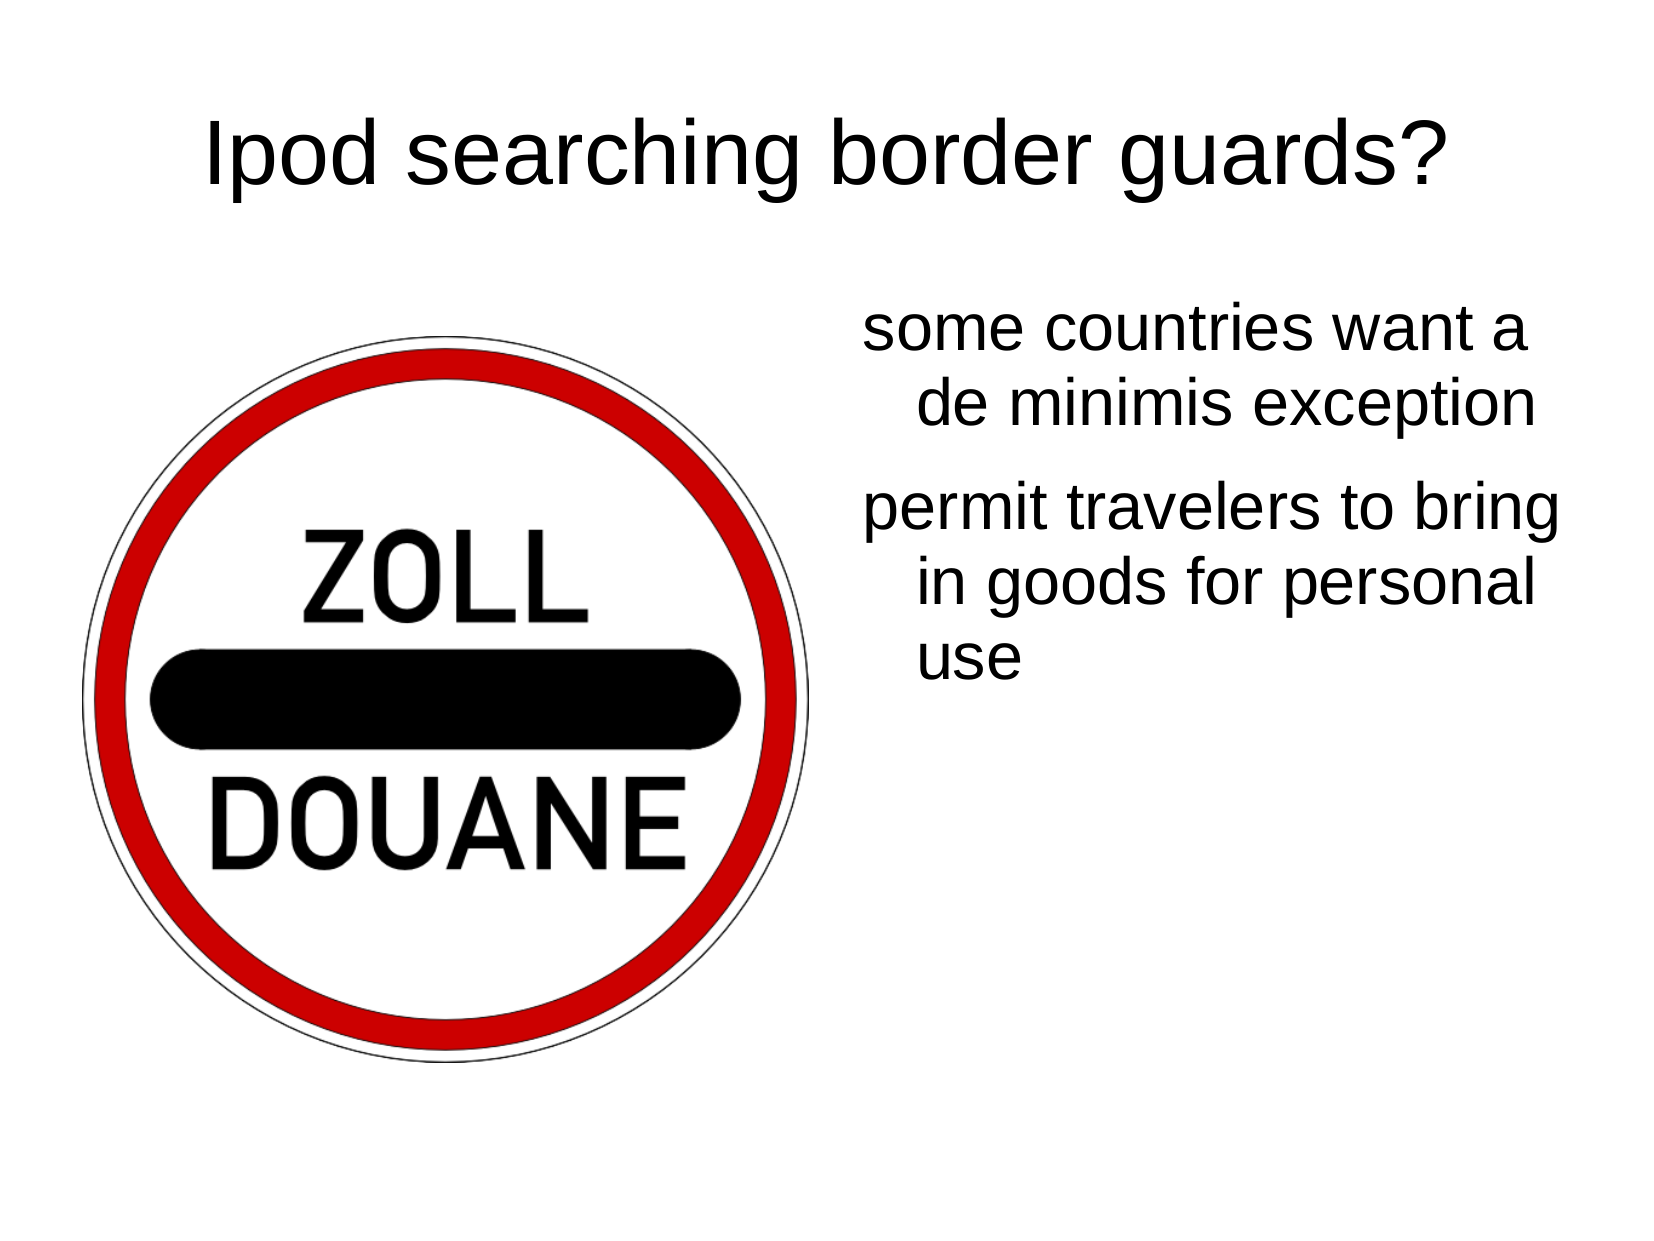

# Ipod searching border guards?
some countries want a de minimis exception
permit travelers to bring in goods for personal use